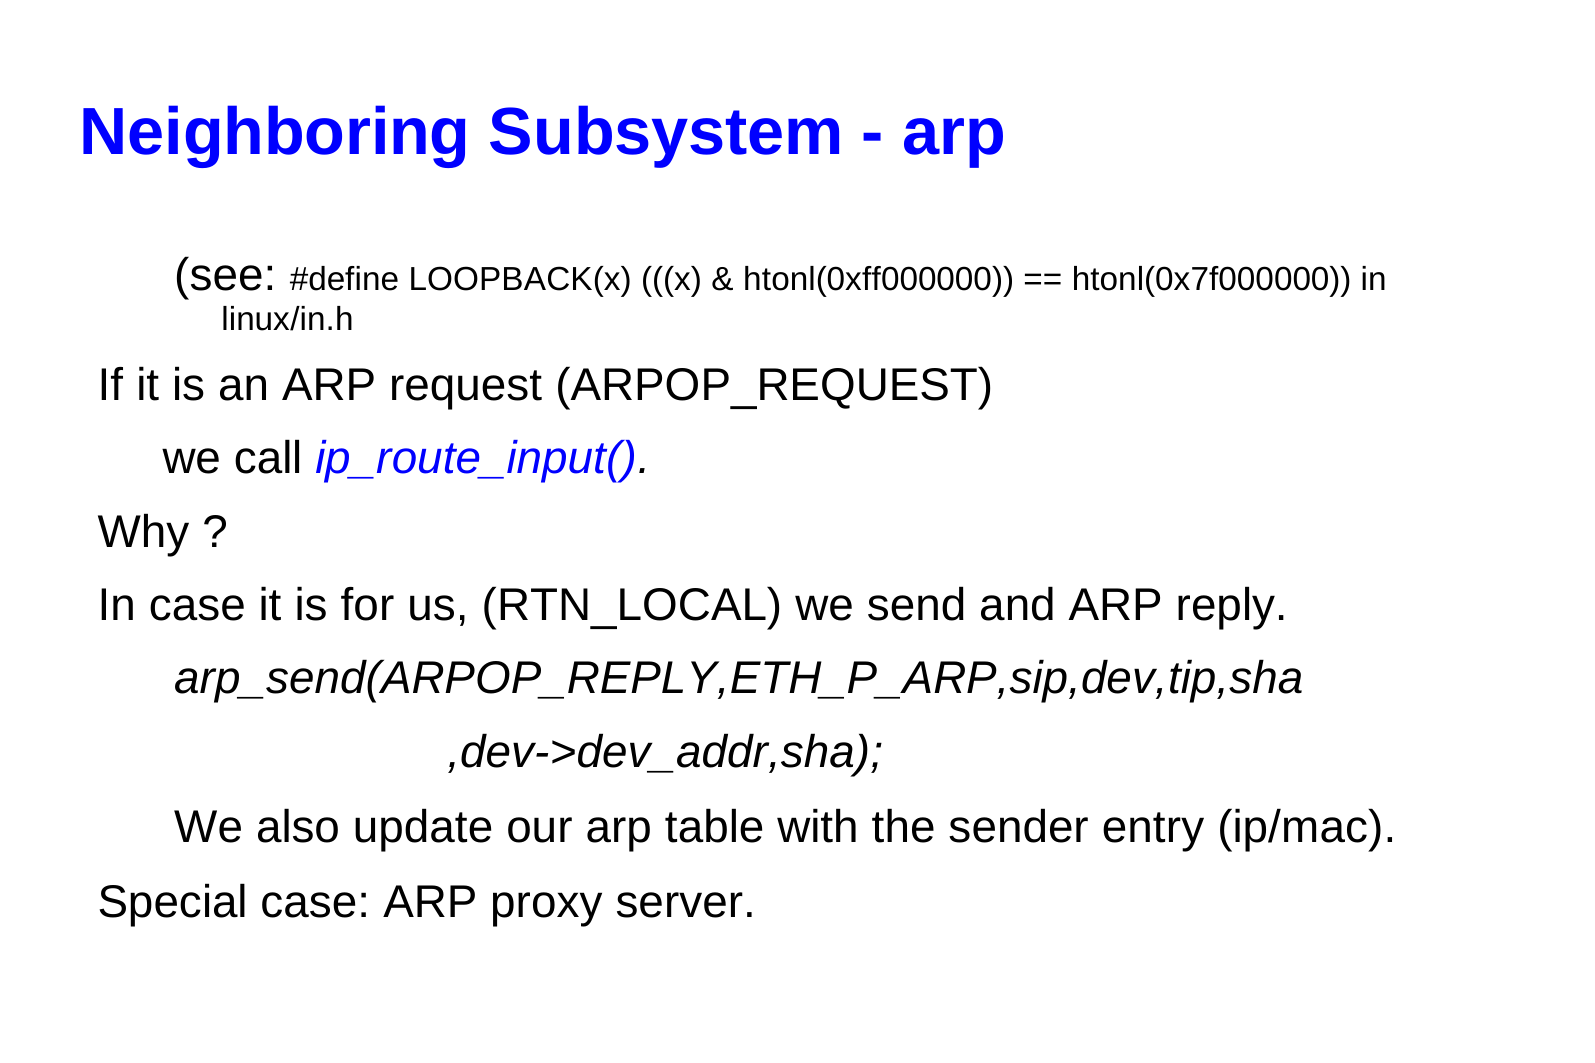

# Neighboring Subsystem - arp
(see: #define LOOPBACK(x) (((x) & htonl(0xff000000)) == htonl(0x7f000000)) in linux/in.h
If it is an ARP request (ARPOP_REQUEST)
 we call ip_route_input().
Why ?
In case it is for us, (RTN_LOCAL) we send and ARP reply.
arp_send(ARPOP_REPLY,ETH_P_ARP,sip,dev,tip,sha
 ,dev->dev_addr,sha);
We also update our arp table with the sender entry (ip/mac).
Special case: ARP proxy server.